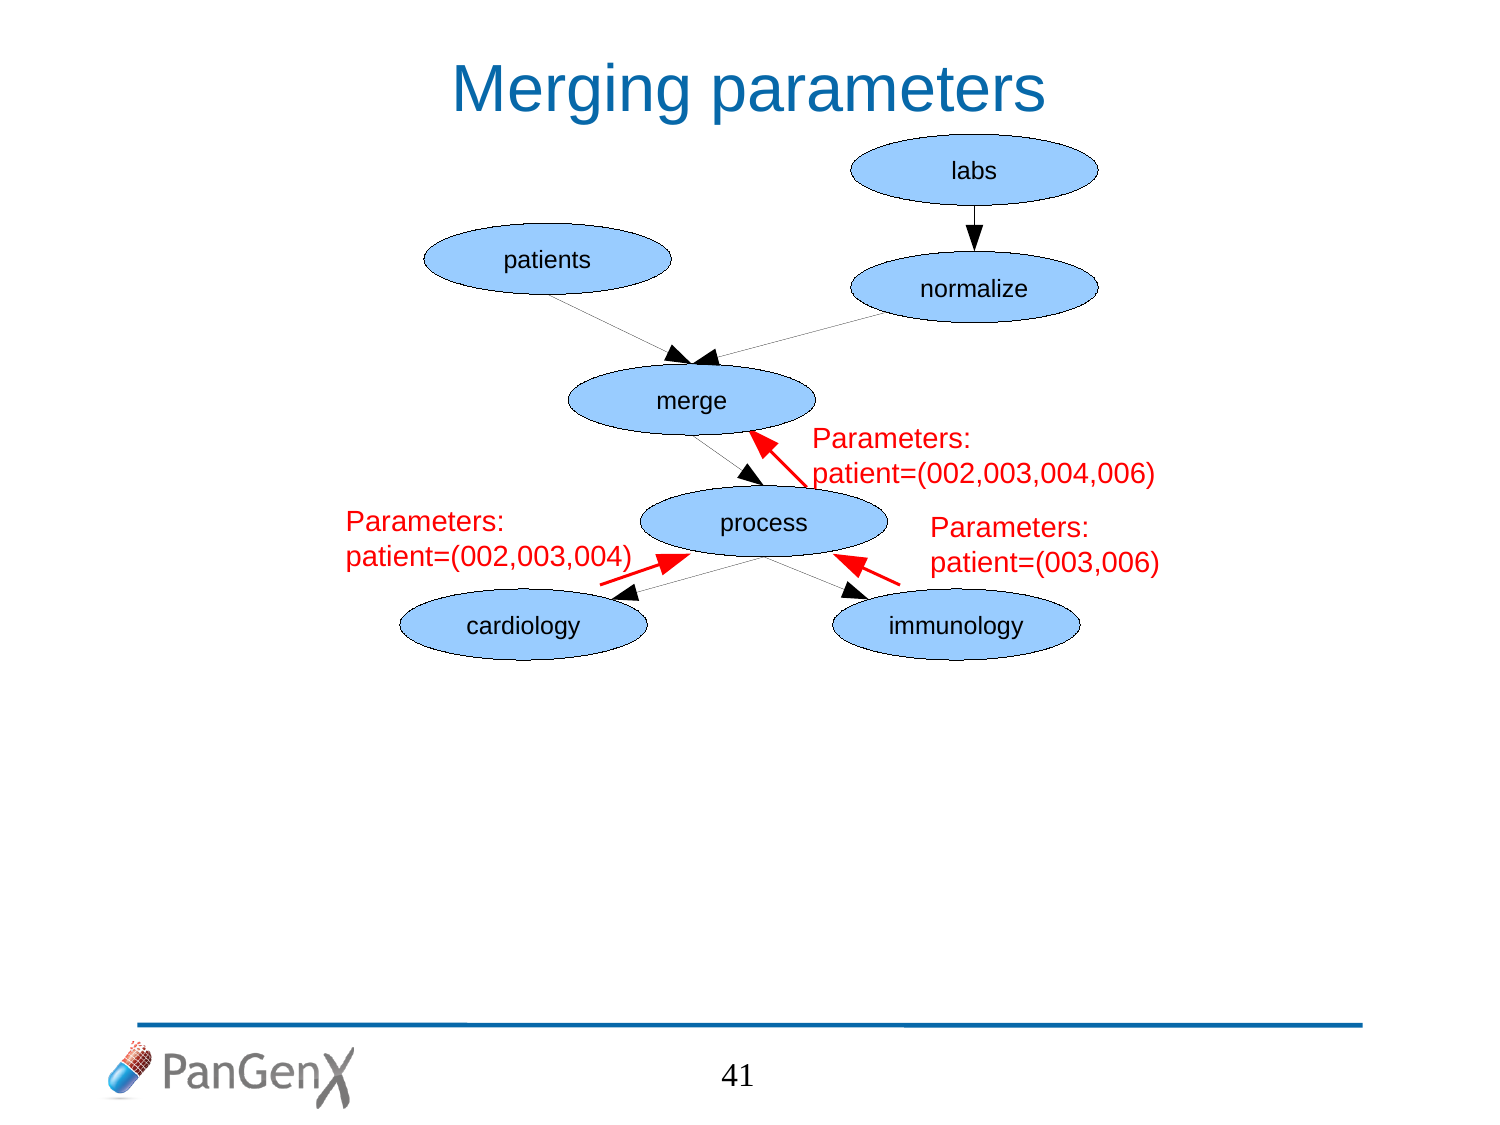

# Merging parameters
labs
patients
normalize
merge
process
cardiology
immunology
Parameters:
patient=(002,003,004,006)
Parameters:
patient=(002,003,004)
Parameters:
patient=(003,006)
41